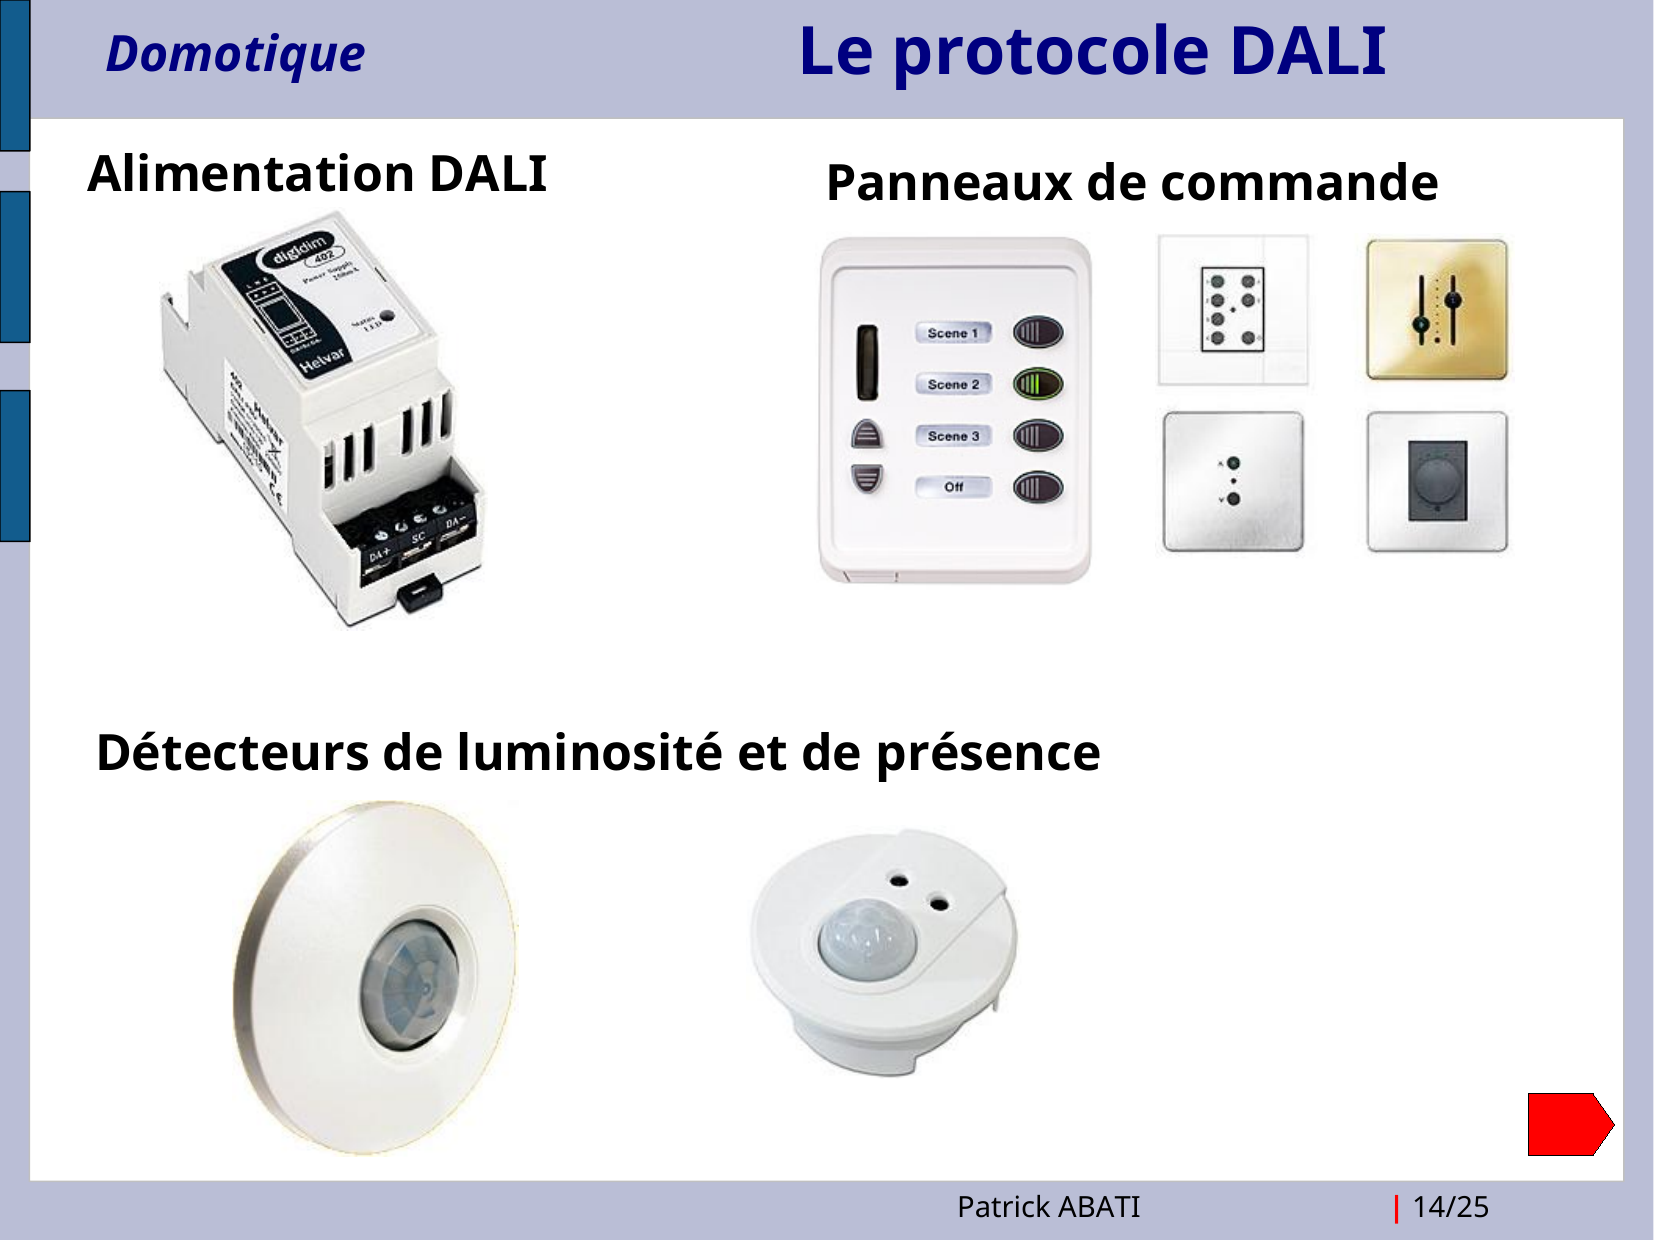

Alimentation DALI
Panneaux de commande
Détecteurs de luminosité et de présence